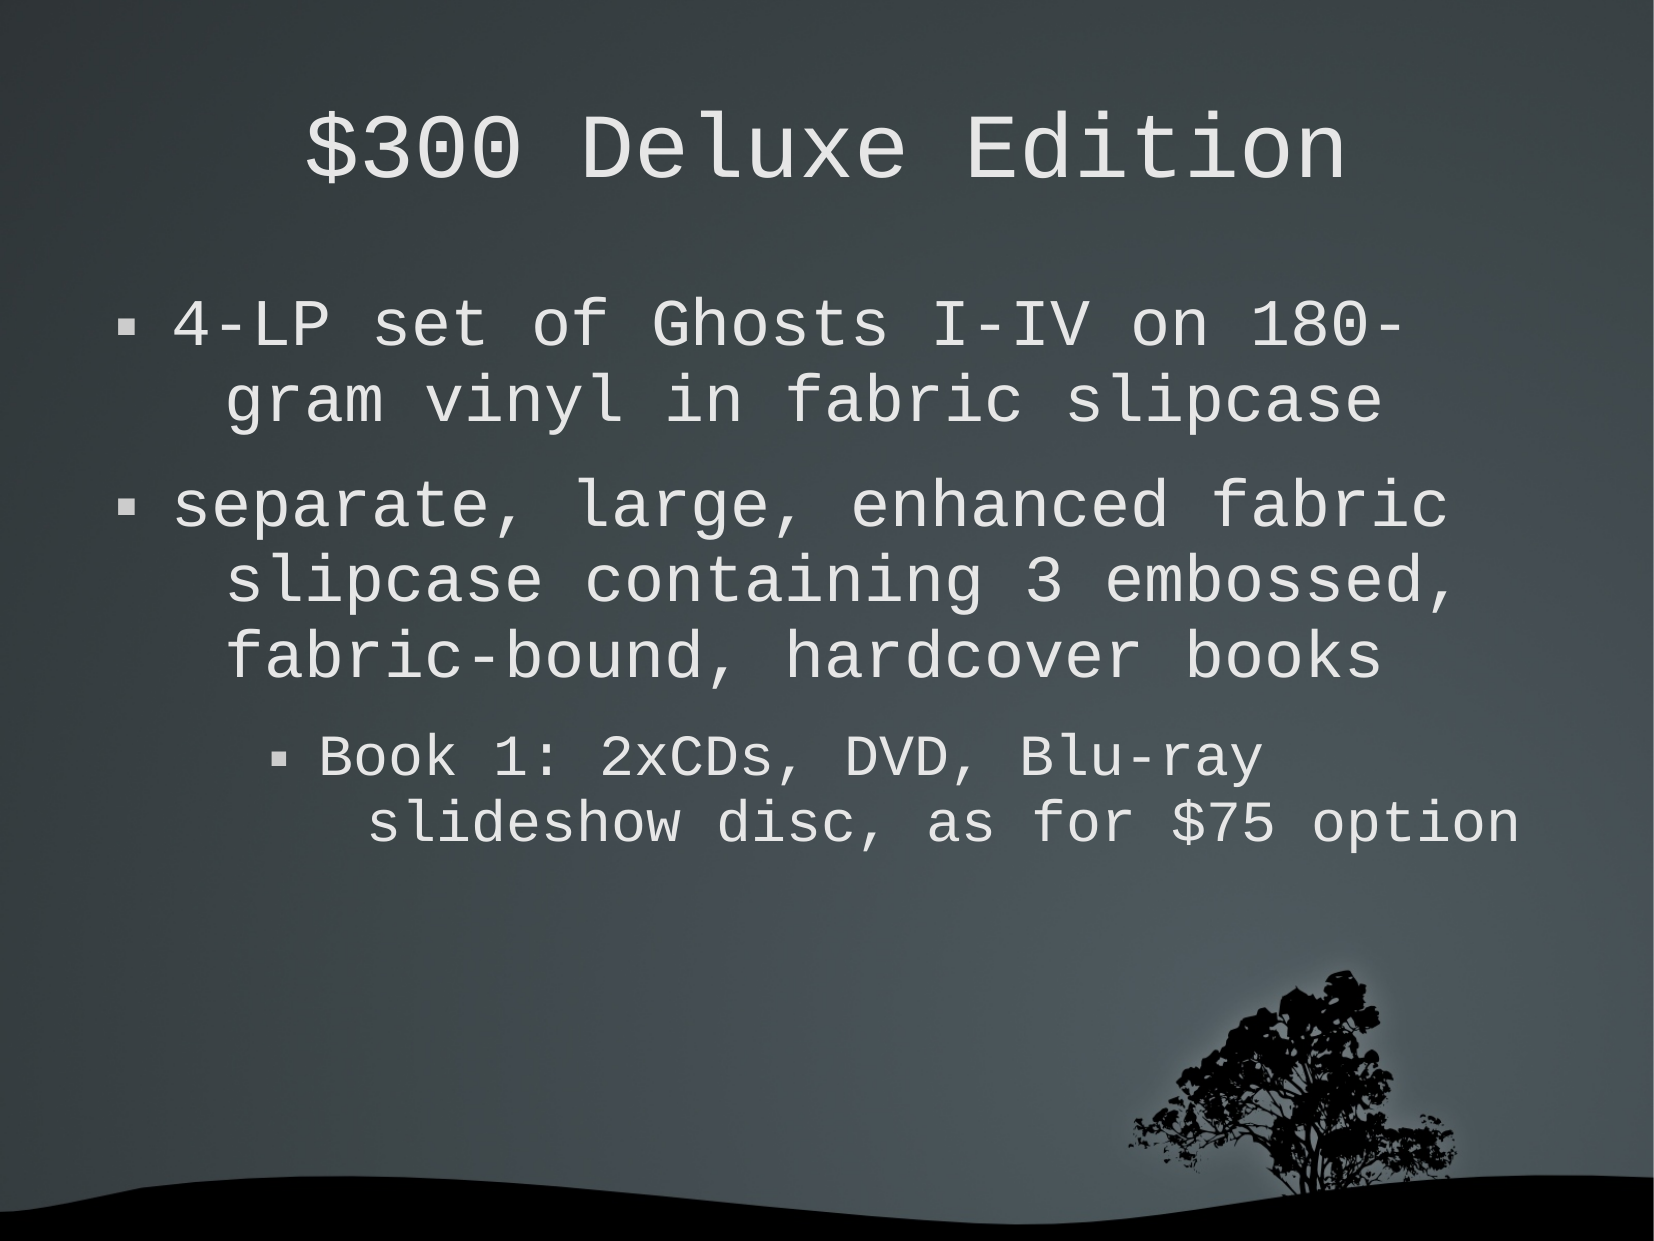

# $300 Deluxe Edition
4-LP set of Ghosts I-IV on 180-gram vinyl in fabric slipcase
separate, large, enhanced fabric slipcase containing 3 embossed, fabric-bound, hardcover books
Book 1: 2xCDs, DVD, Blu-ray slideshow disc, as for $75 option